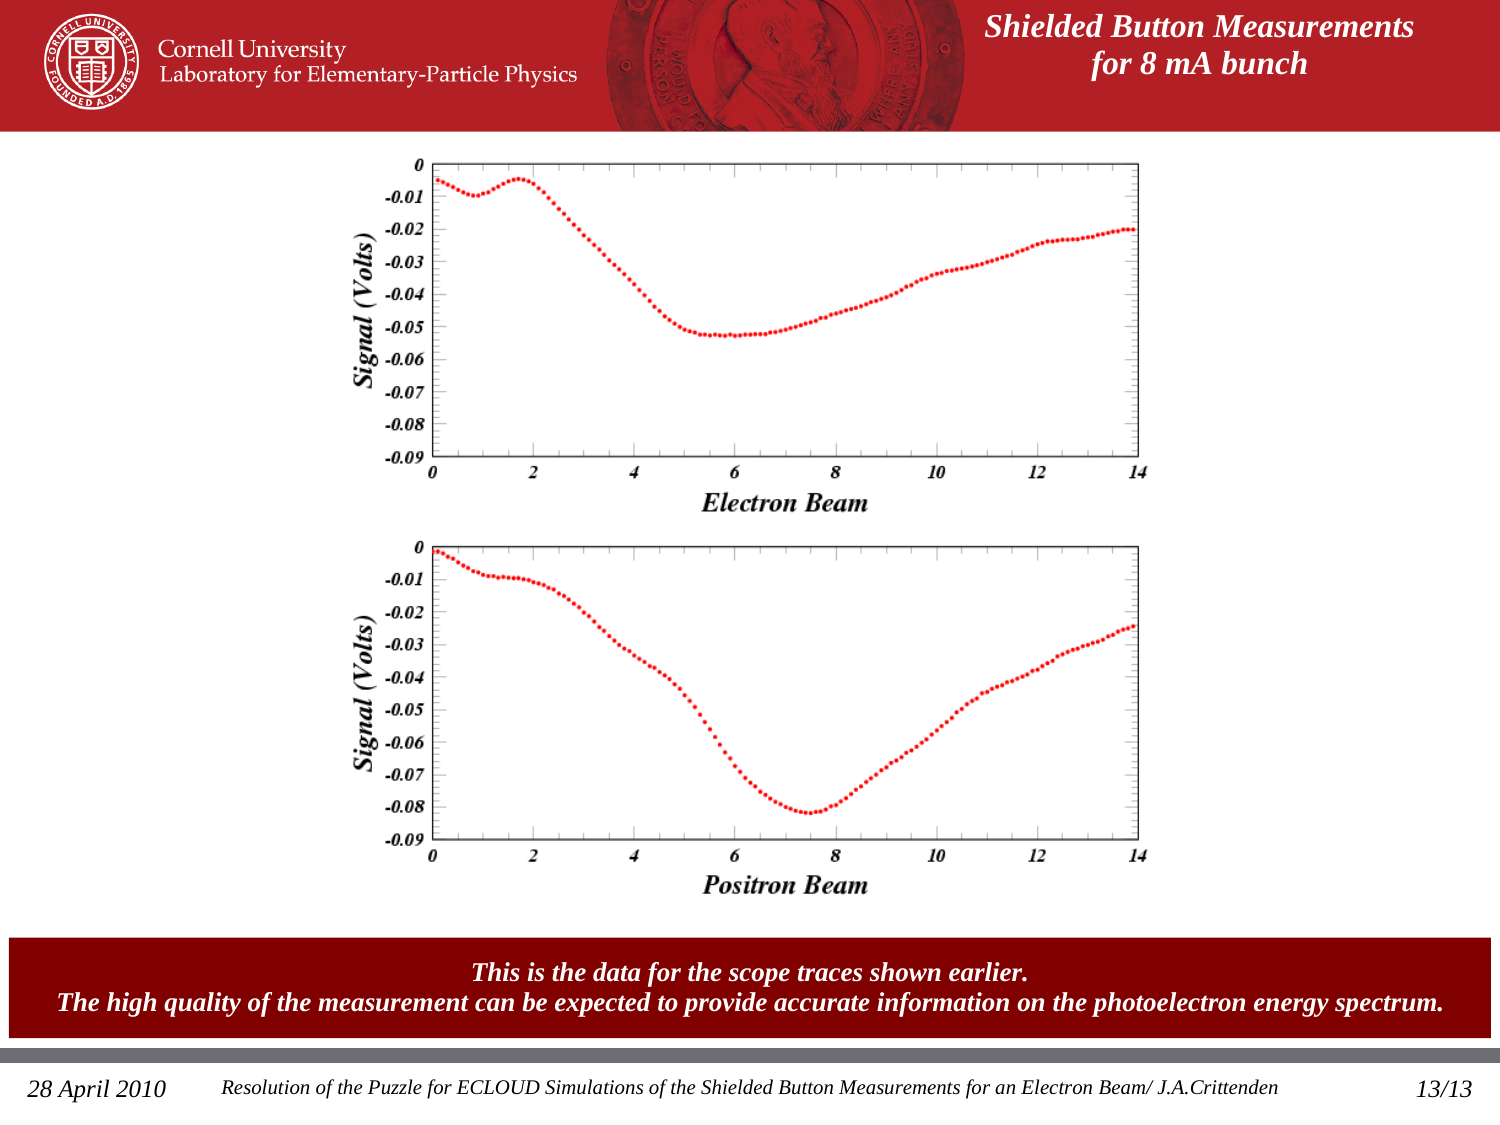

Shielded Button Measurements
for 8 mA bunch
This is the data for the scope traces shown earlier.
The high quality of the measurement can be expected to provide accurate information on the photoelectron energy spectrum.